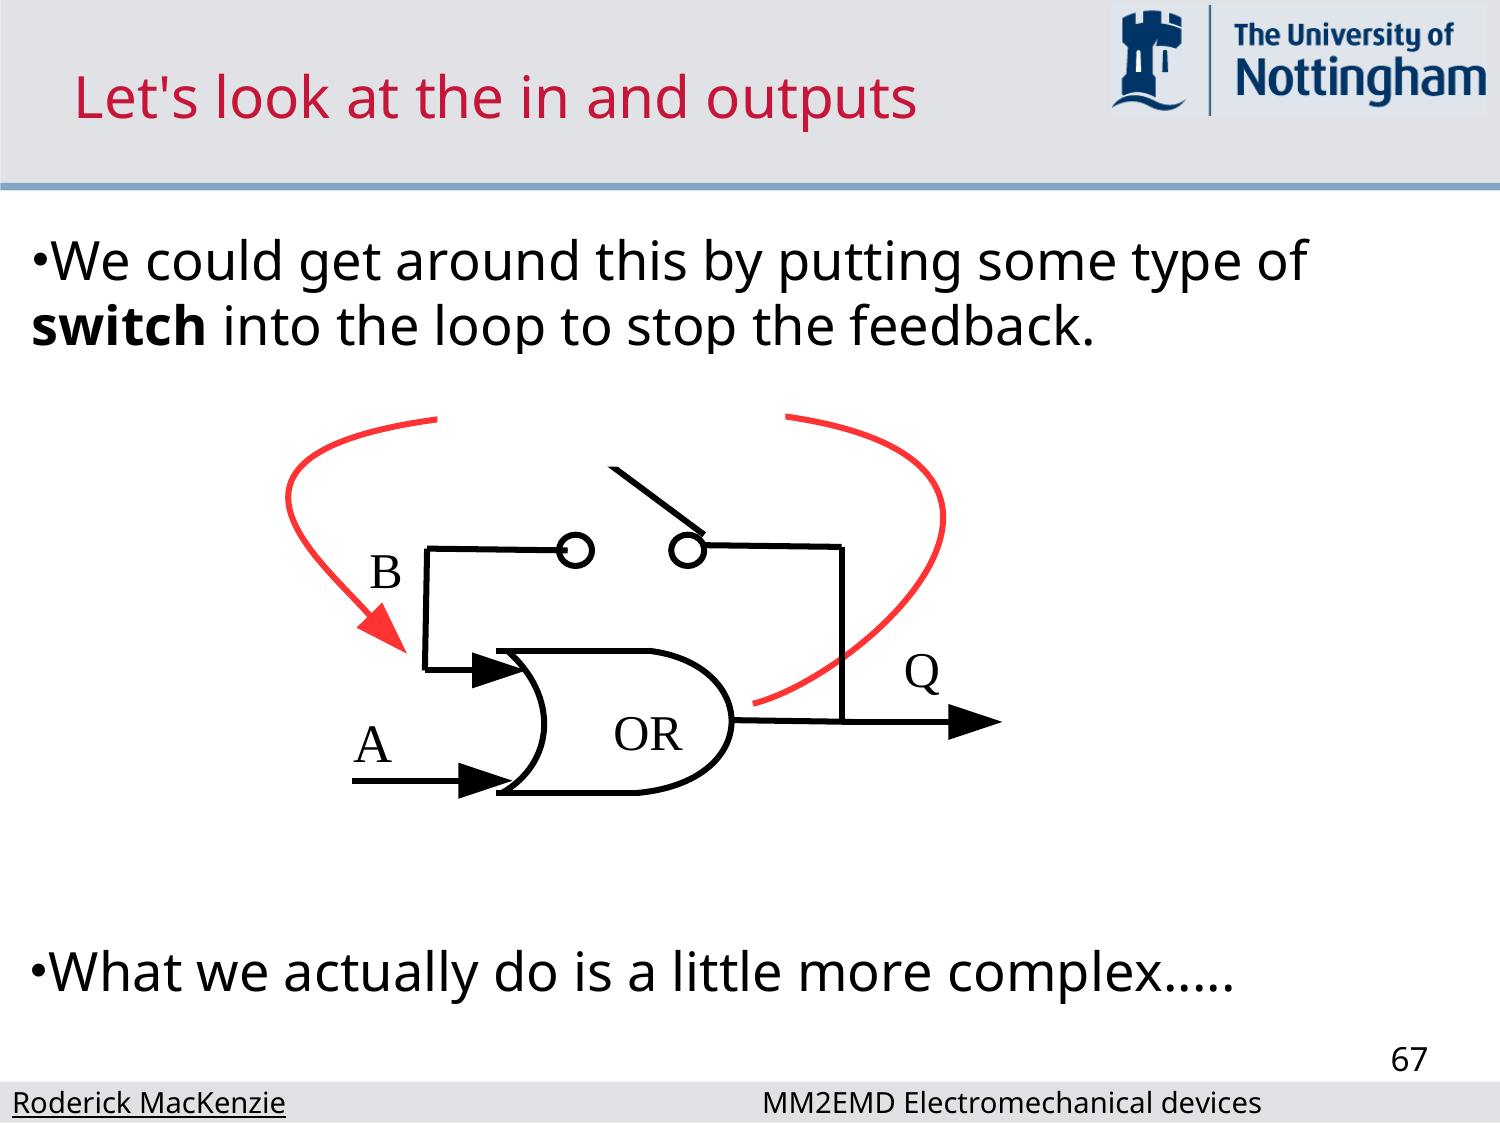

# Let's look at the in and outputs
We could get around this by putting some type of switch into the loop to stop the feedback.
B
Q
OR
A
What we actually do is a little more complex.....